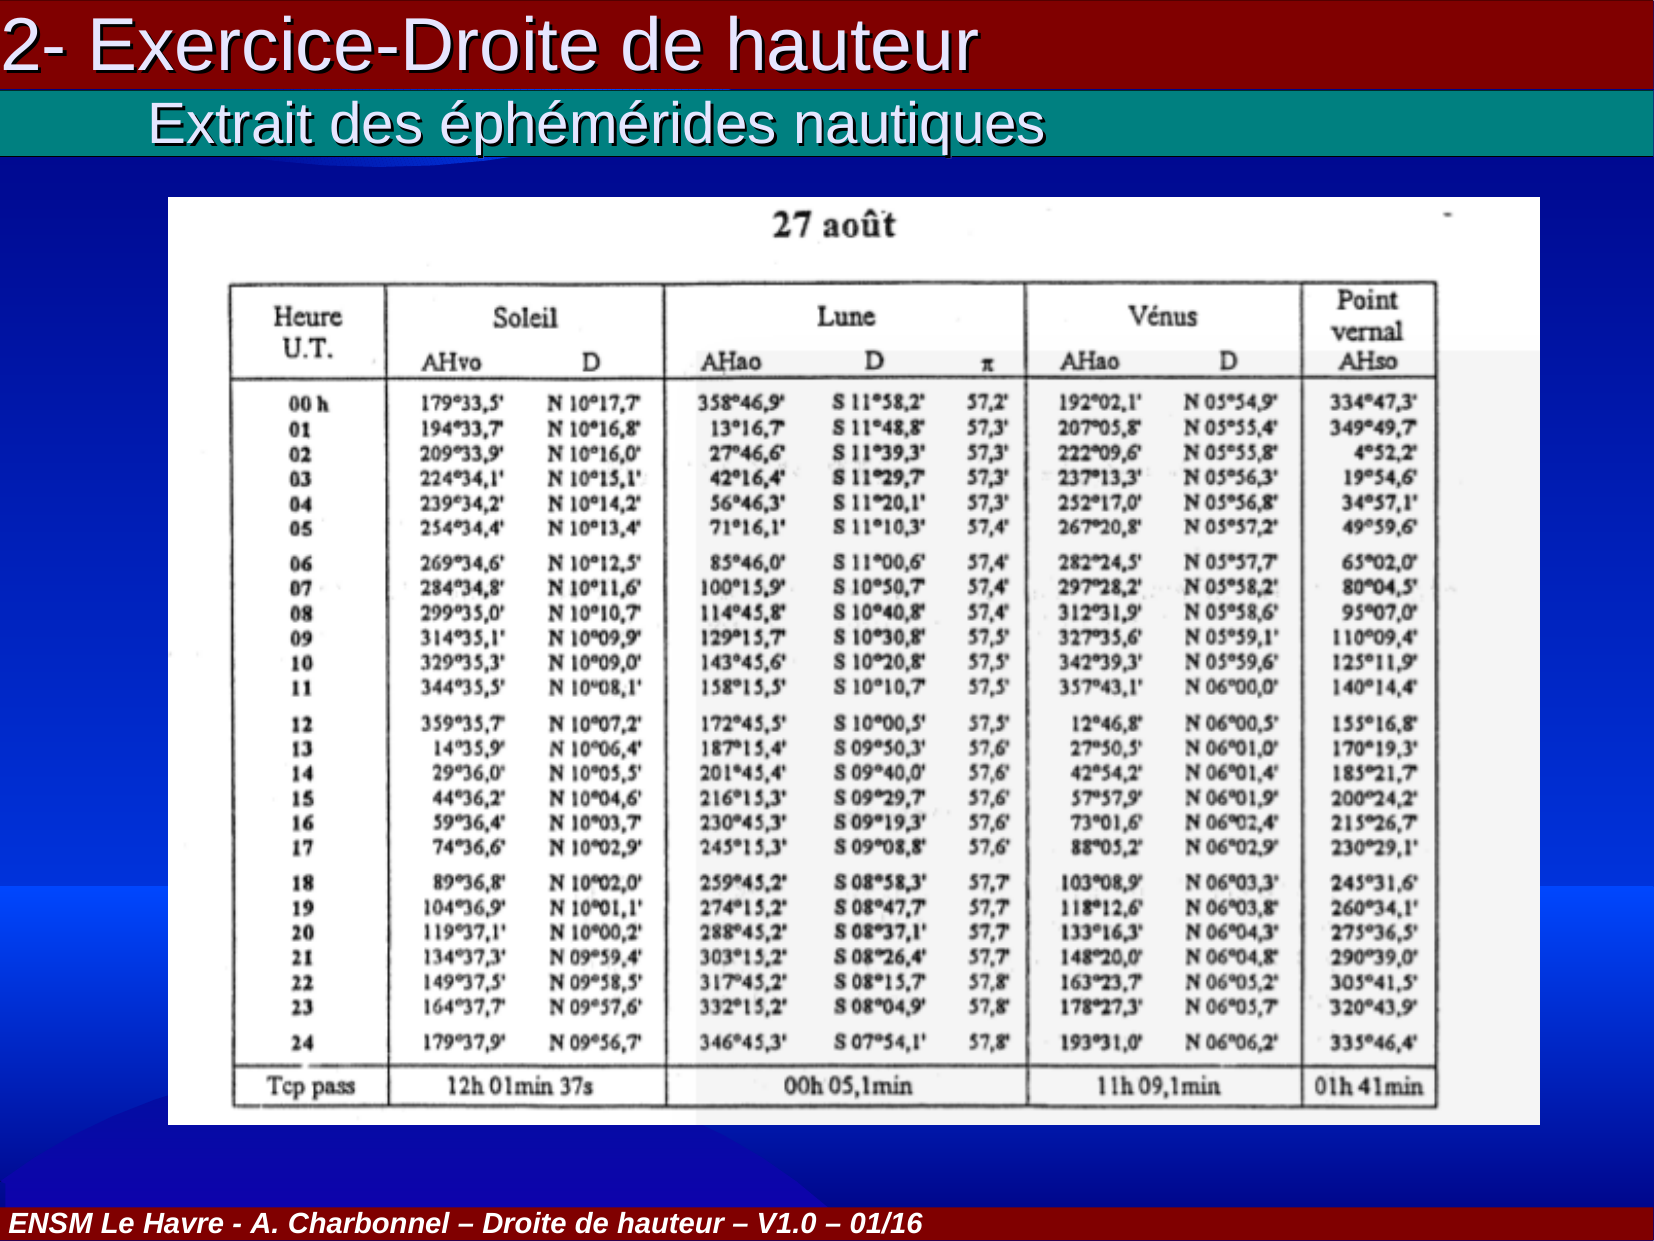

2- Exercice-Droite de hauteur
# Extrait des éphémérides nautiques
 ENSM Le Havre - A. Charbonnel – Droite de hauteur – V1.0 – 01/16